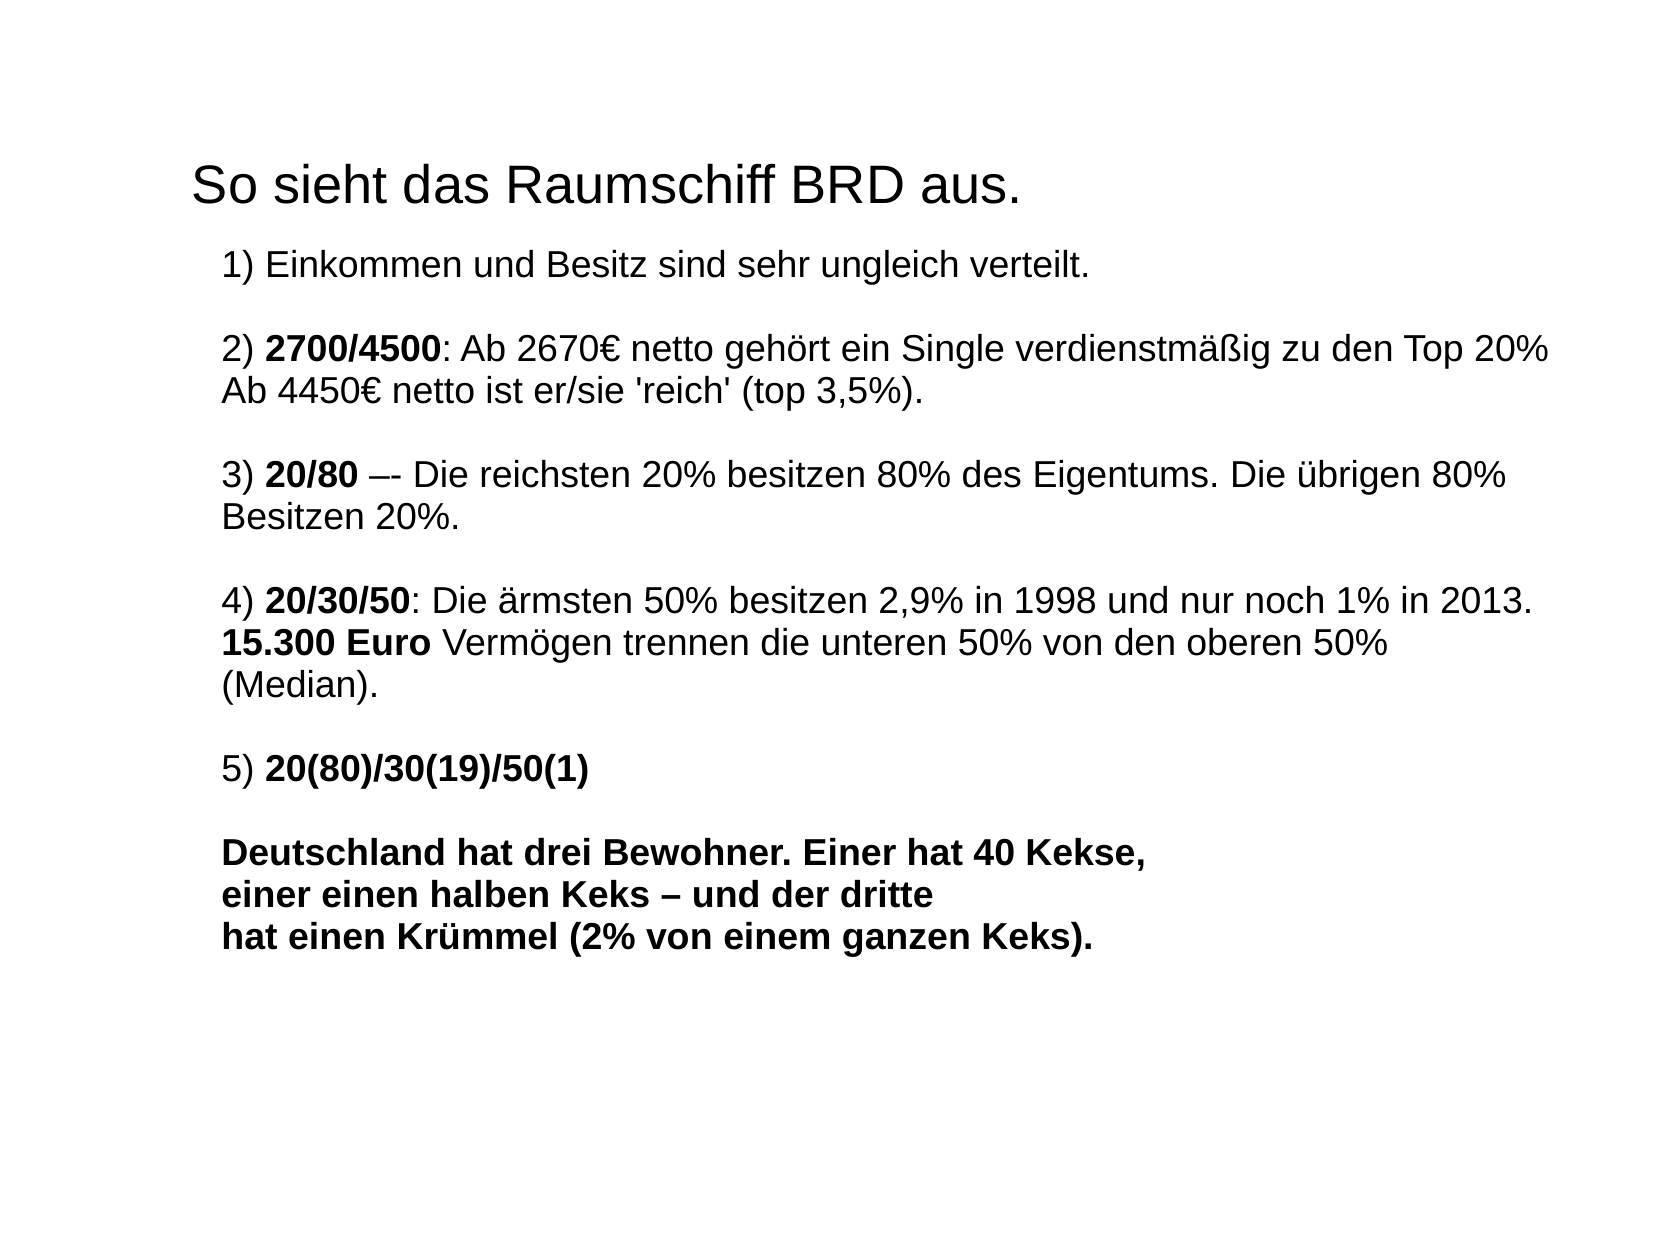

So sieht das Raumschiff BRD aus.
1) Einkommen und Besitz sind sehr ungleich verteilt.
2) 2700/4500: Ab 2670€ netto gehört ein Single verdienstmäßig zu den Top 20%
Ab 4450€ netto ist er/sie 'reich' (top 3,5%).
3) 20/80 –- Die reichsten 20% besitzen 80% des Eigentums. Die übrigen 80%
Besitzen 20%.
4) 20/30/50: Die ärmsten 50% besitzen 2,9% in 1998 und nur noch 1% in 2013.
15.300 Euro Vermögen trennen die unteren 50% von den oberen 50%
(Median).
5) 20(80)/30(19)/50(1)
Deutschland hat drei Bewohner. Einer hat 40 Kekse,
einer einen halben Keks – und der dritte
hat einen Krümmel (2% von einem ganzen Keks).